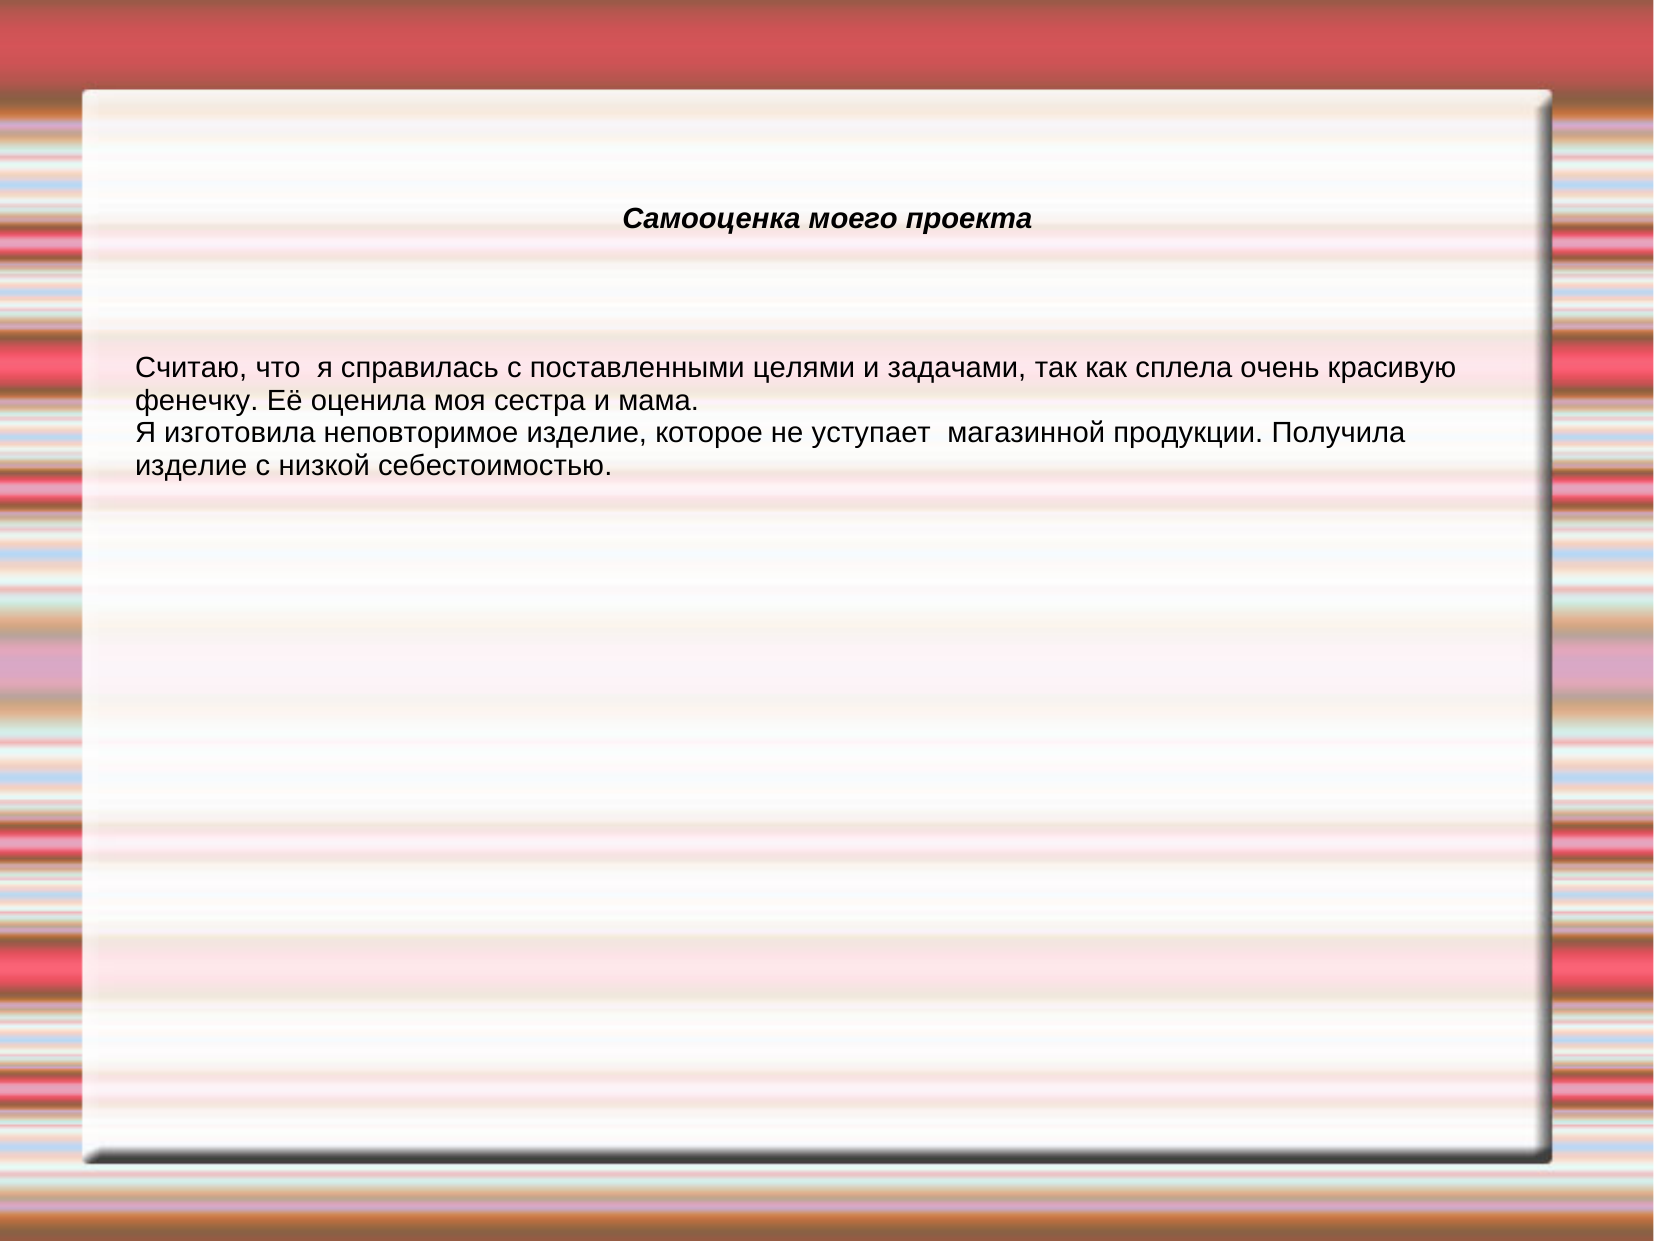

# Самооценка моего проекта
Считаю, что я справилась с поставленными целями и задачами, так как сплела очень красивую фенечку. Её оценила моя сестра и мама.
Я изготовила неповторимое изделие, которое не уступает магазинной продукции. Получила изделие с низкой себестоимостью.